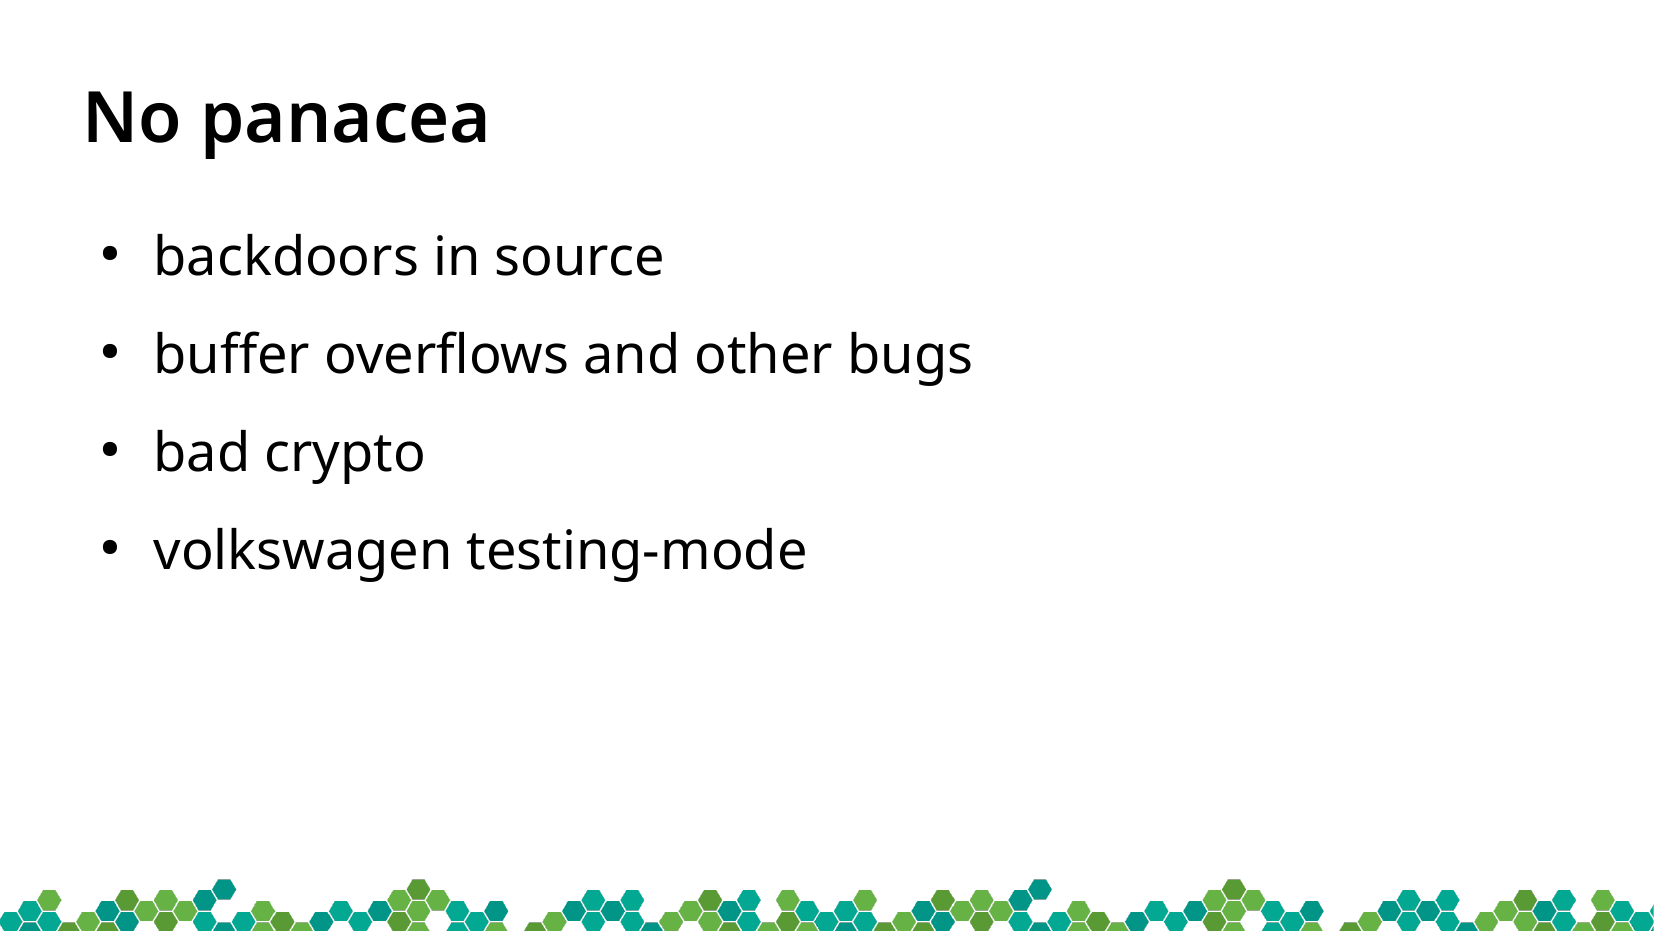

# No panacea
backdoors in source
buffer overflows and other bugs
bad crypto
volkswagen testing-mode